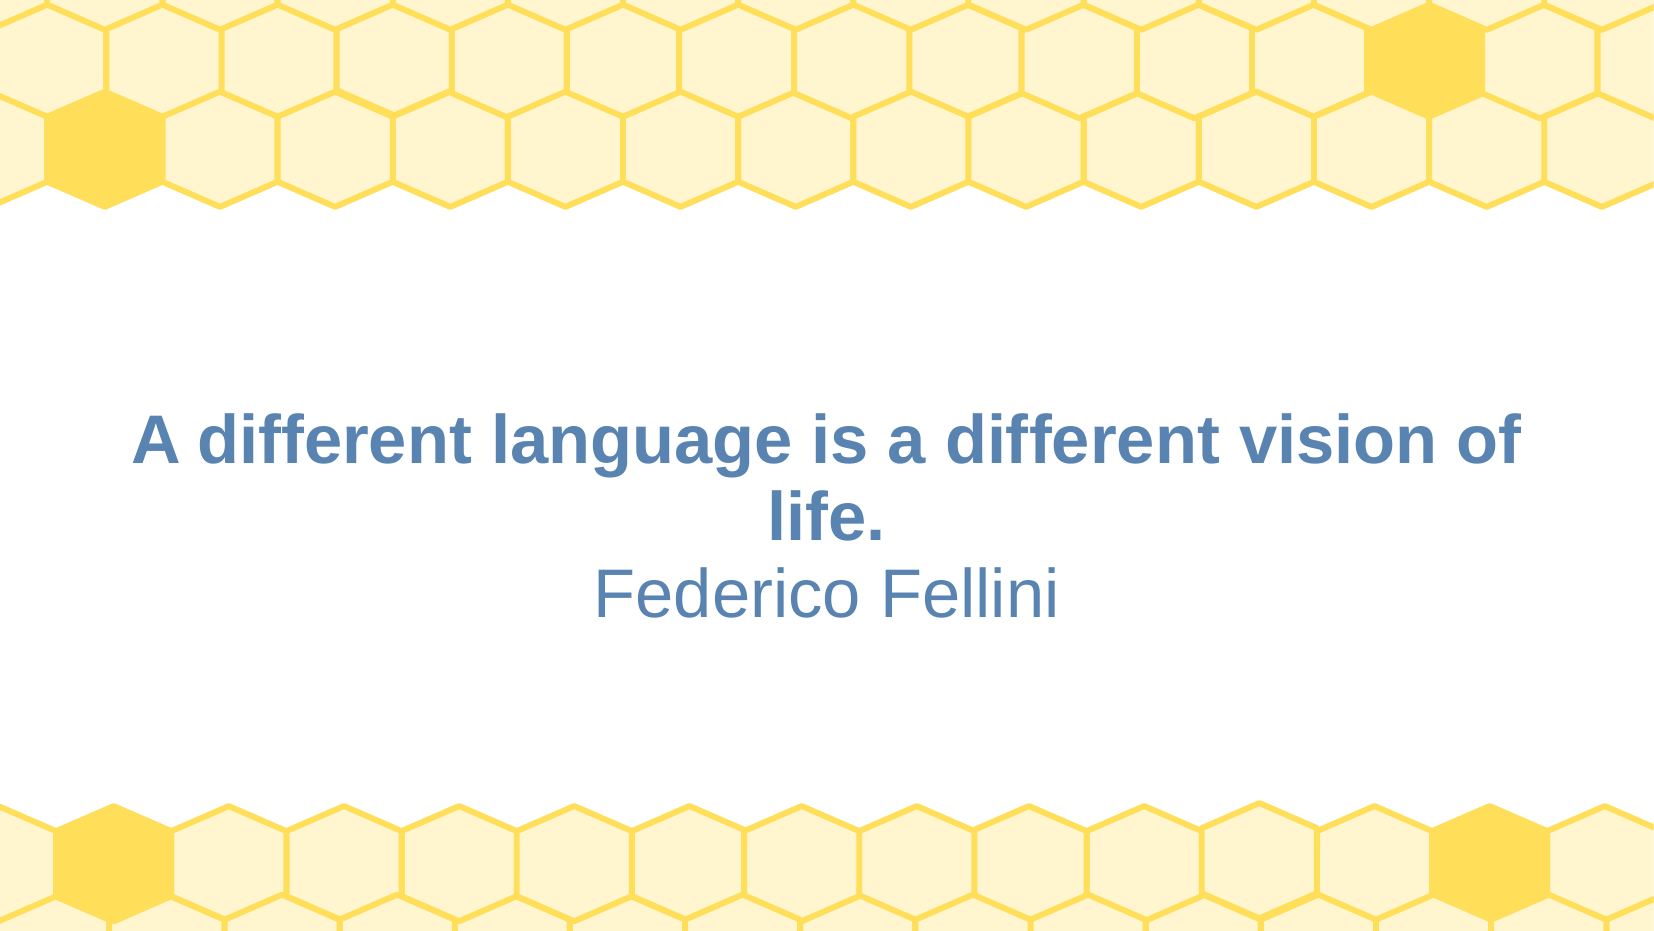

# A different language is a different vision of life. Federico Fellini